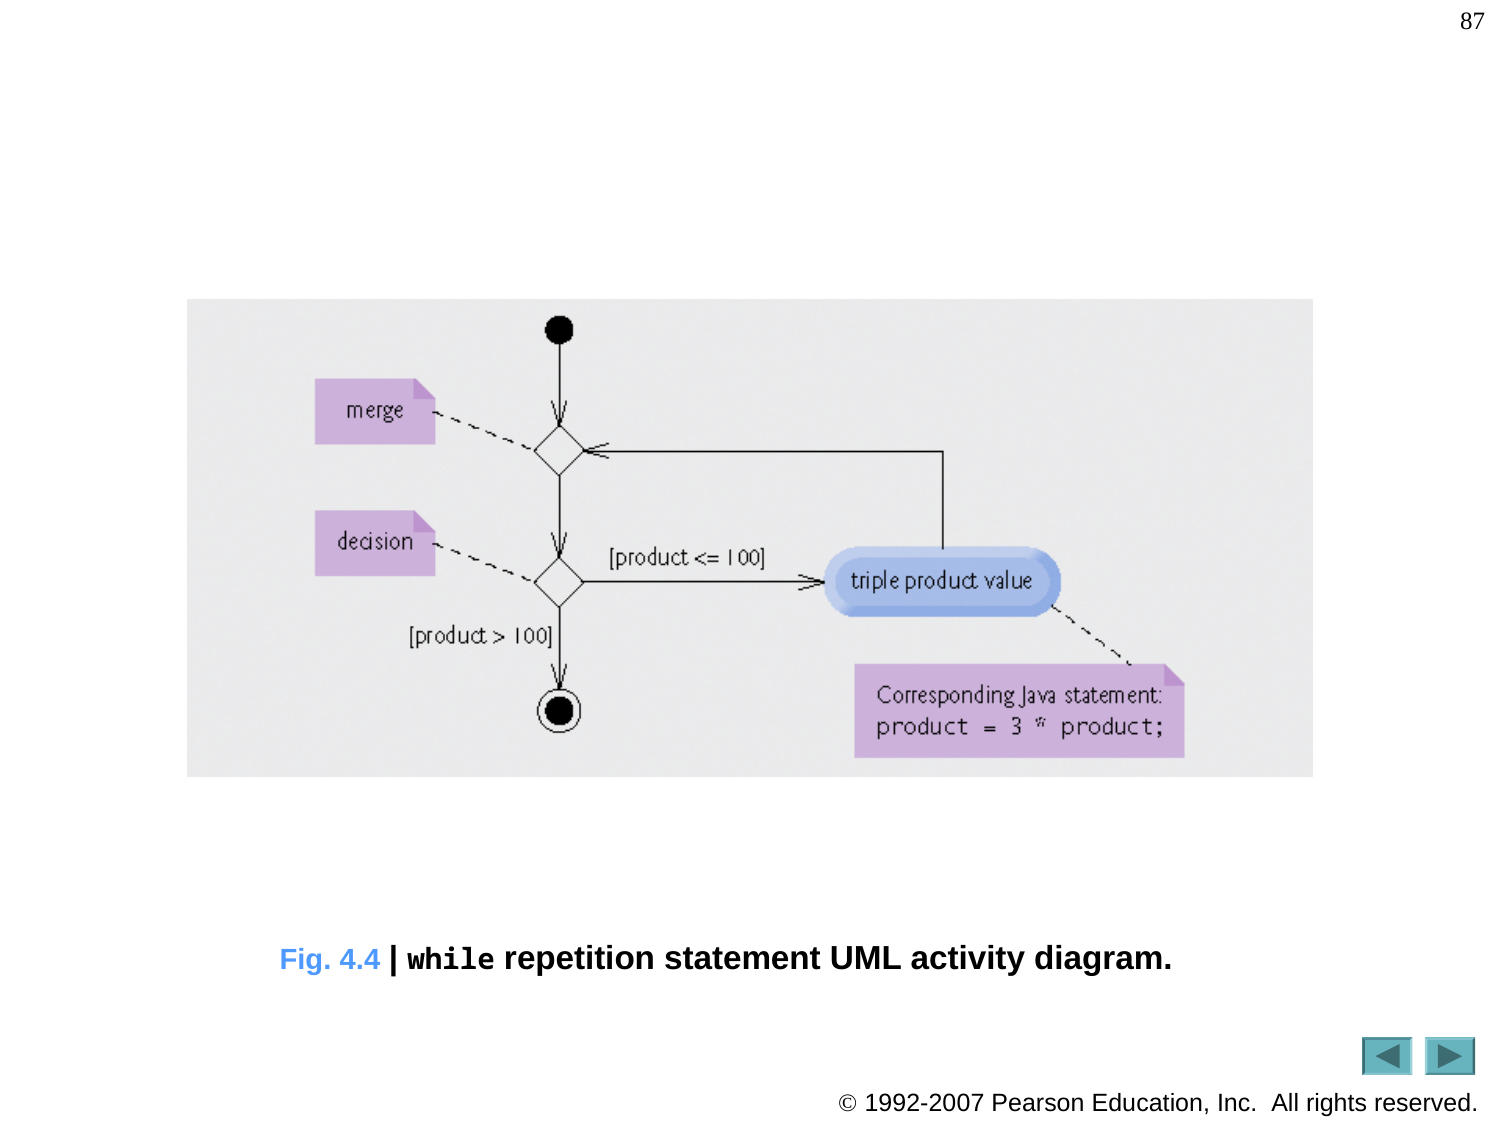

87
# Fig. 4.4 | while repetition statement UML activity diagram.